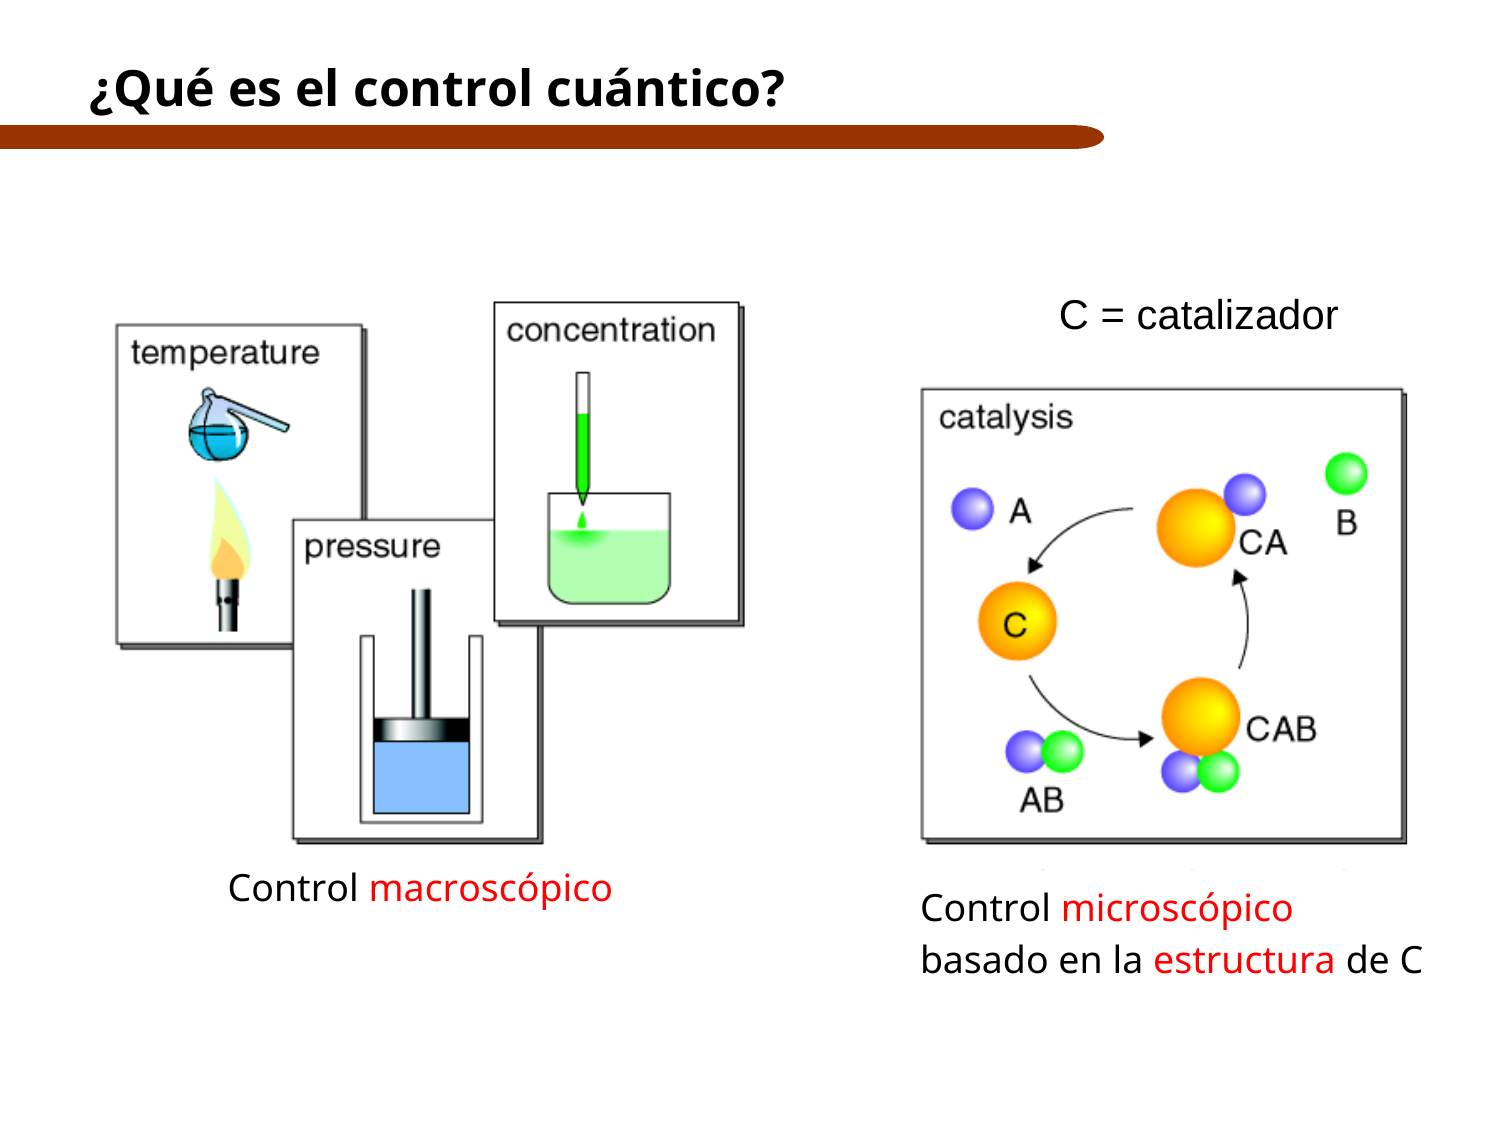

# ¿Qué es el control cuántico?
C = catalizador
Control macroscópico
Control microscópico
basado en la estructura de C